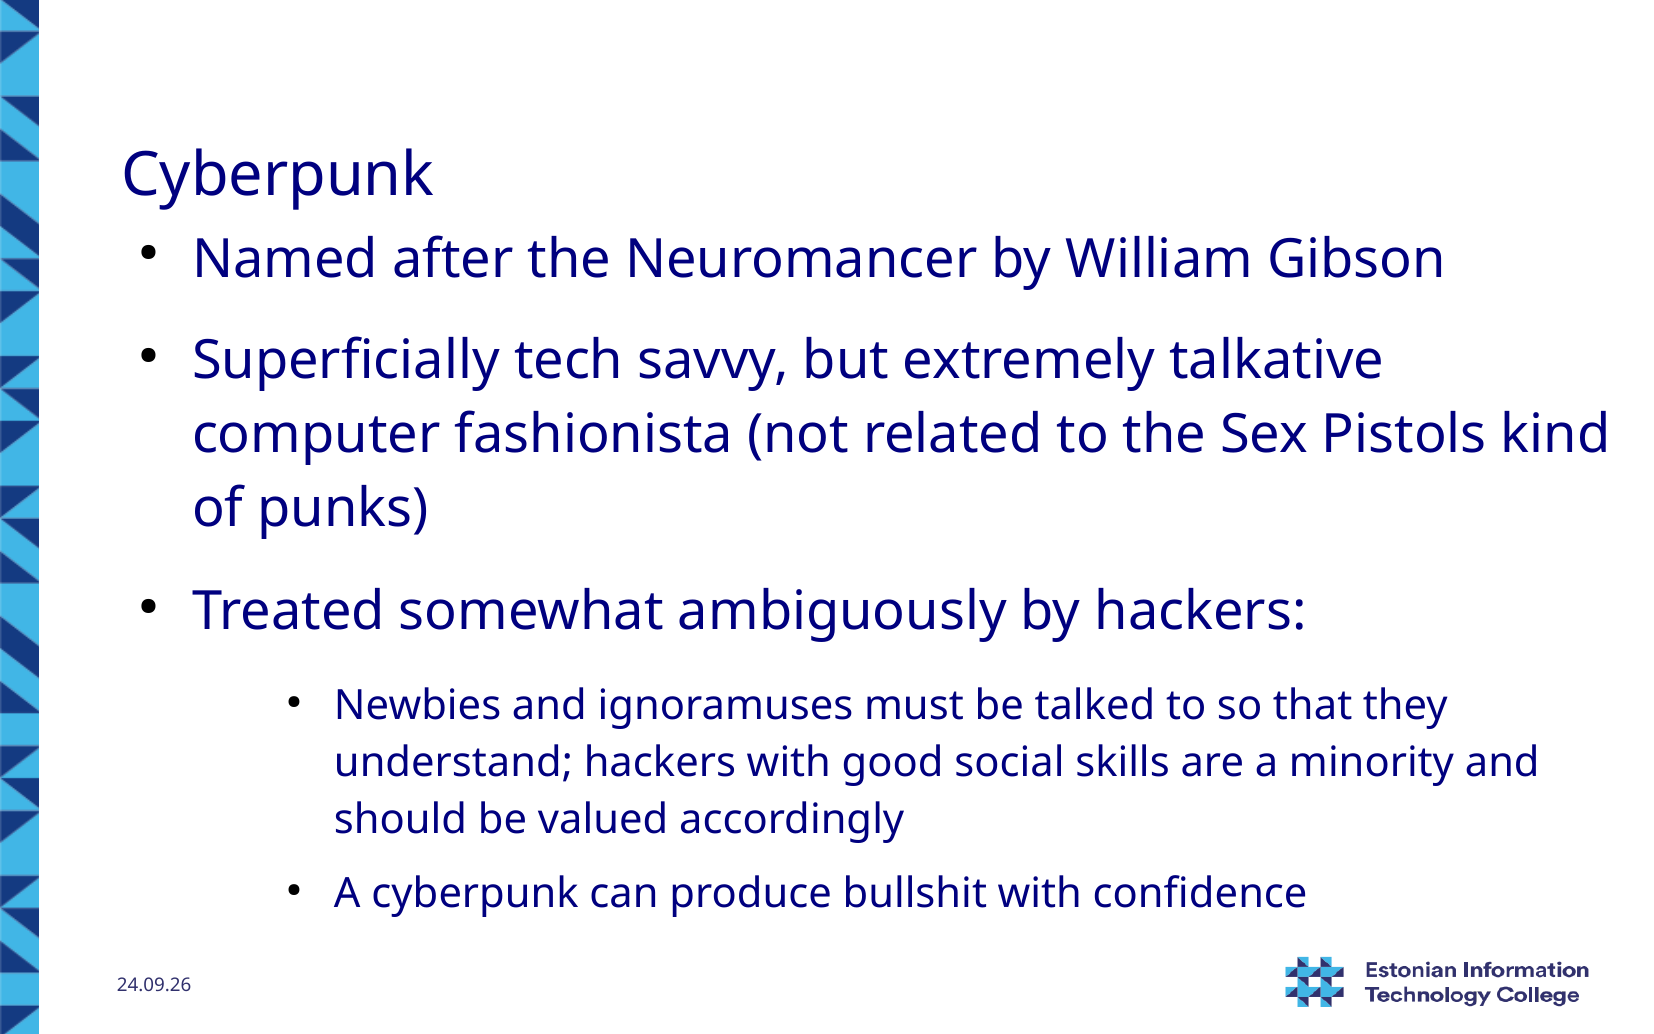

# Cyberpunk
Named after the Neuromancer by William Gibson
Superficially tech savvy, but extremely talkative computer fashionista (not related to the Sex Pistols kind of punks)
Treated somewhat ambiguously by hackers:
Newbies and ignoramuses must be talked to so that they understand; hackers with good social skills are a minority and should be valued accordingly
A cyberpunk can produce bullshit with confidence